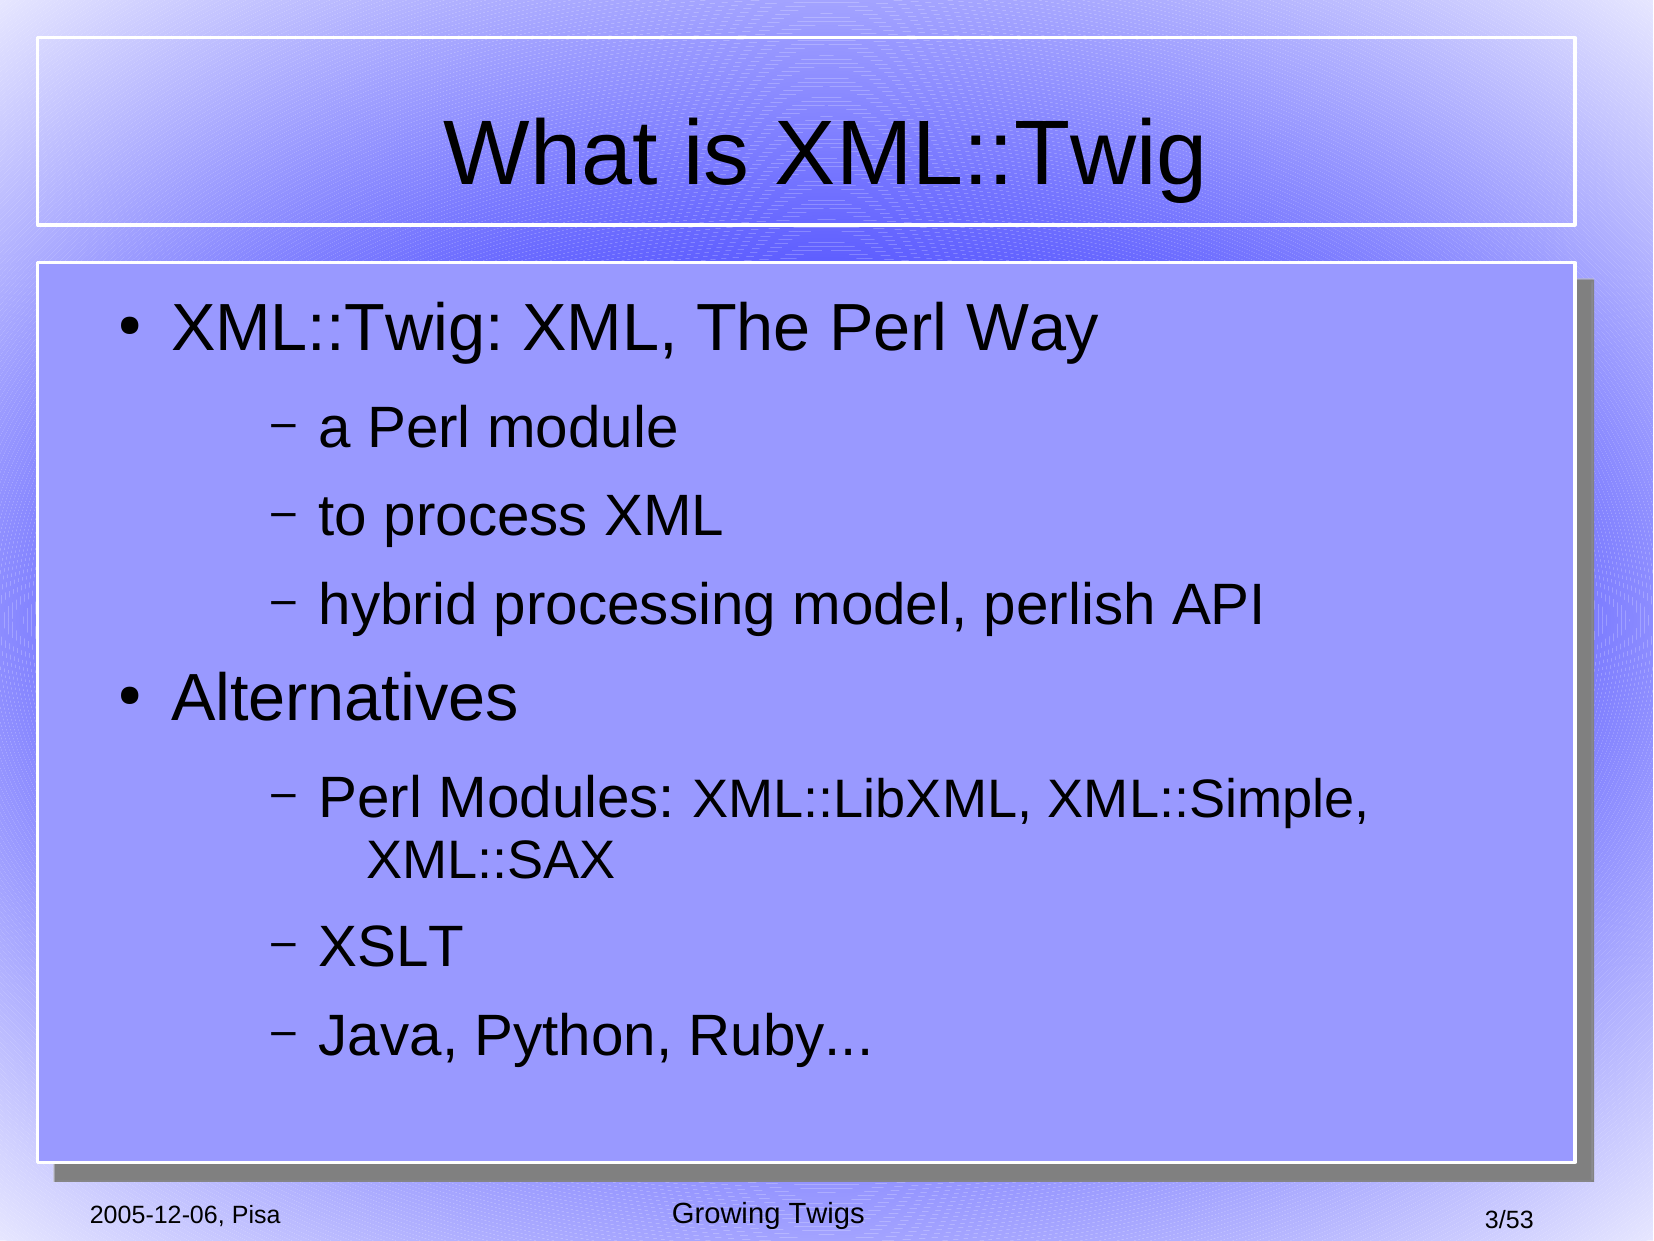

# What is XML::Twig
XML::Twig: XML, The Perl Way
a Perl module
to process XML
hybrid processing model, perlish API
Alternatives
Perl Modules: XML::LibXML, XML::Simple, XML::SAX
XSLT
Java, Python, Ruby...